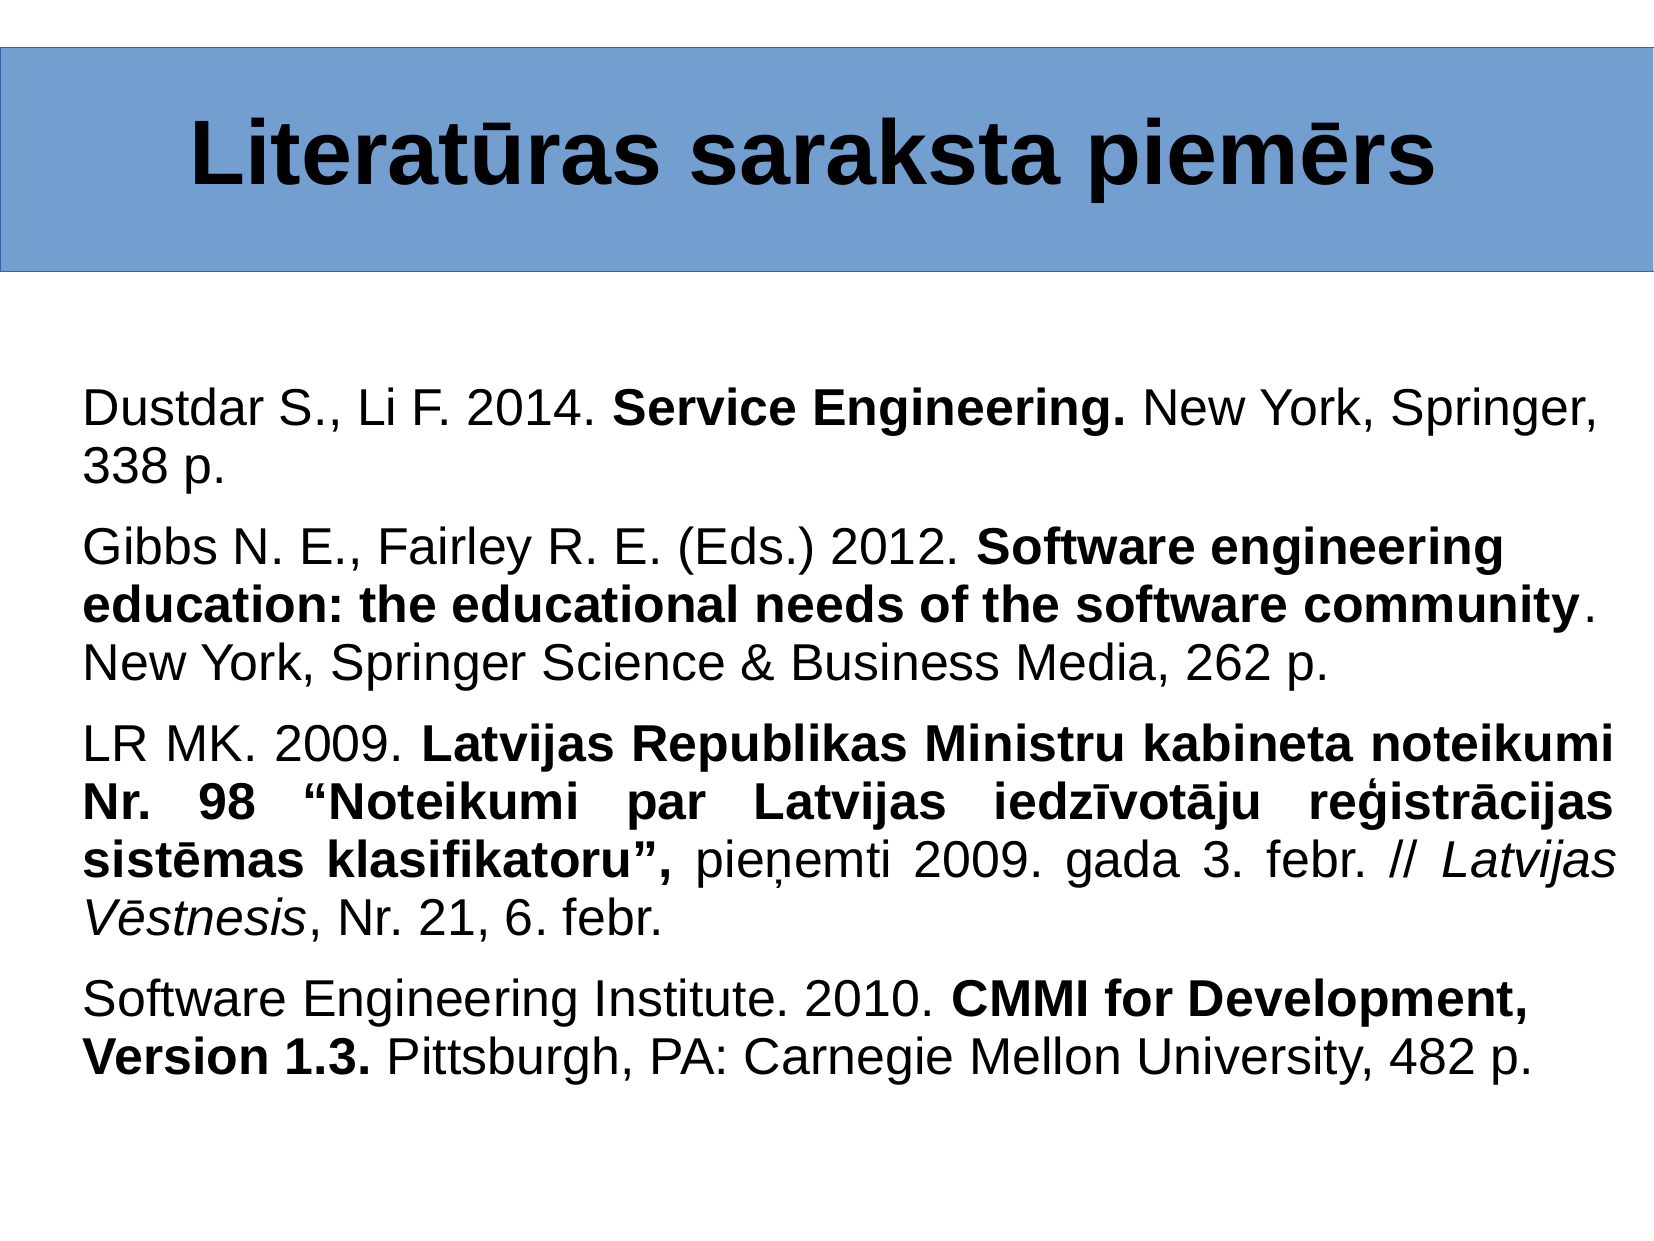

# Literatūras saraksta piemērs
Dustdar S., Li F. 2014. Service Engineering. New York, Springer, 338 p.
Gibbs N. E., Fairley R. E. (Eds.) 2012. Software engineering education: the educational needs of the software community. New York, Springer Science & Business Media, 262 p.
LR MK. 2009. Latvijas Republikas Ministru kabineta noteikumi Nr. 98 “Noteikumi par Latvijas iedzīvotāju reģistrācijas sistēmas klasifikatoru”, pieņemti 2009. gada 3. febr. // Latvijas Vēstnesis, Nr. 21, 6. febr.
Software Engineering Institute. 2010. CMMI for Development, Version 1.3. Pittsburgh, PA: Carnegie Mellon University, 482 p.